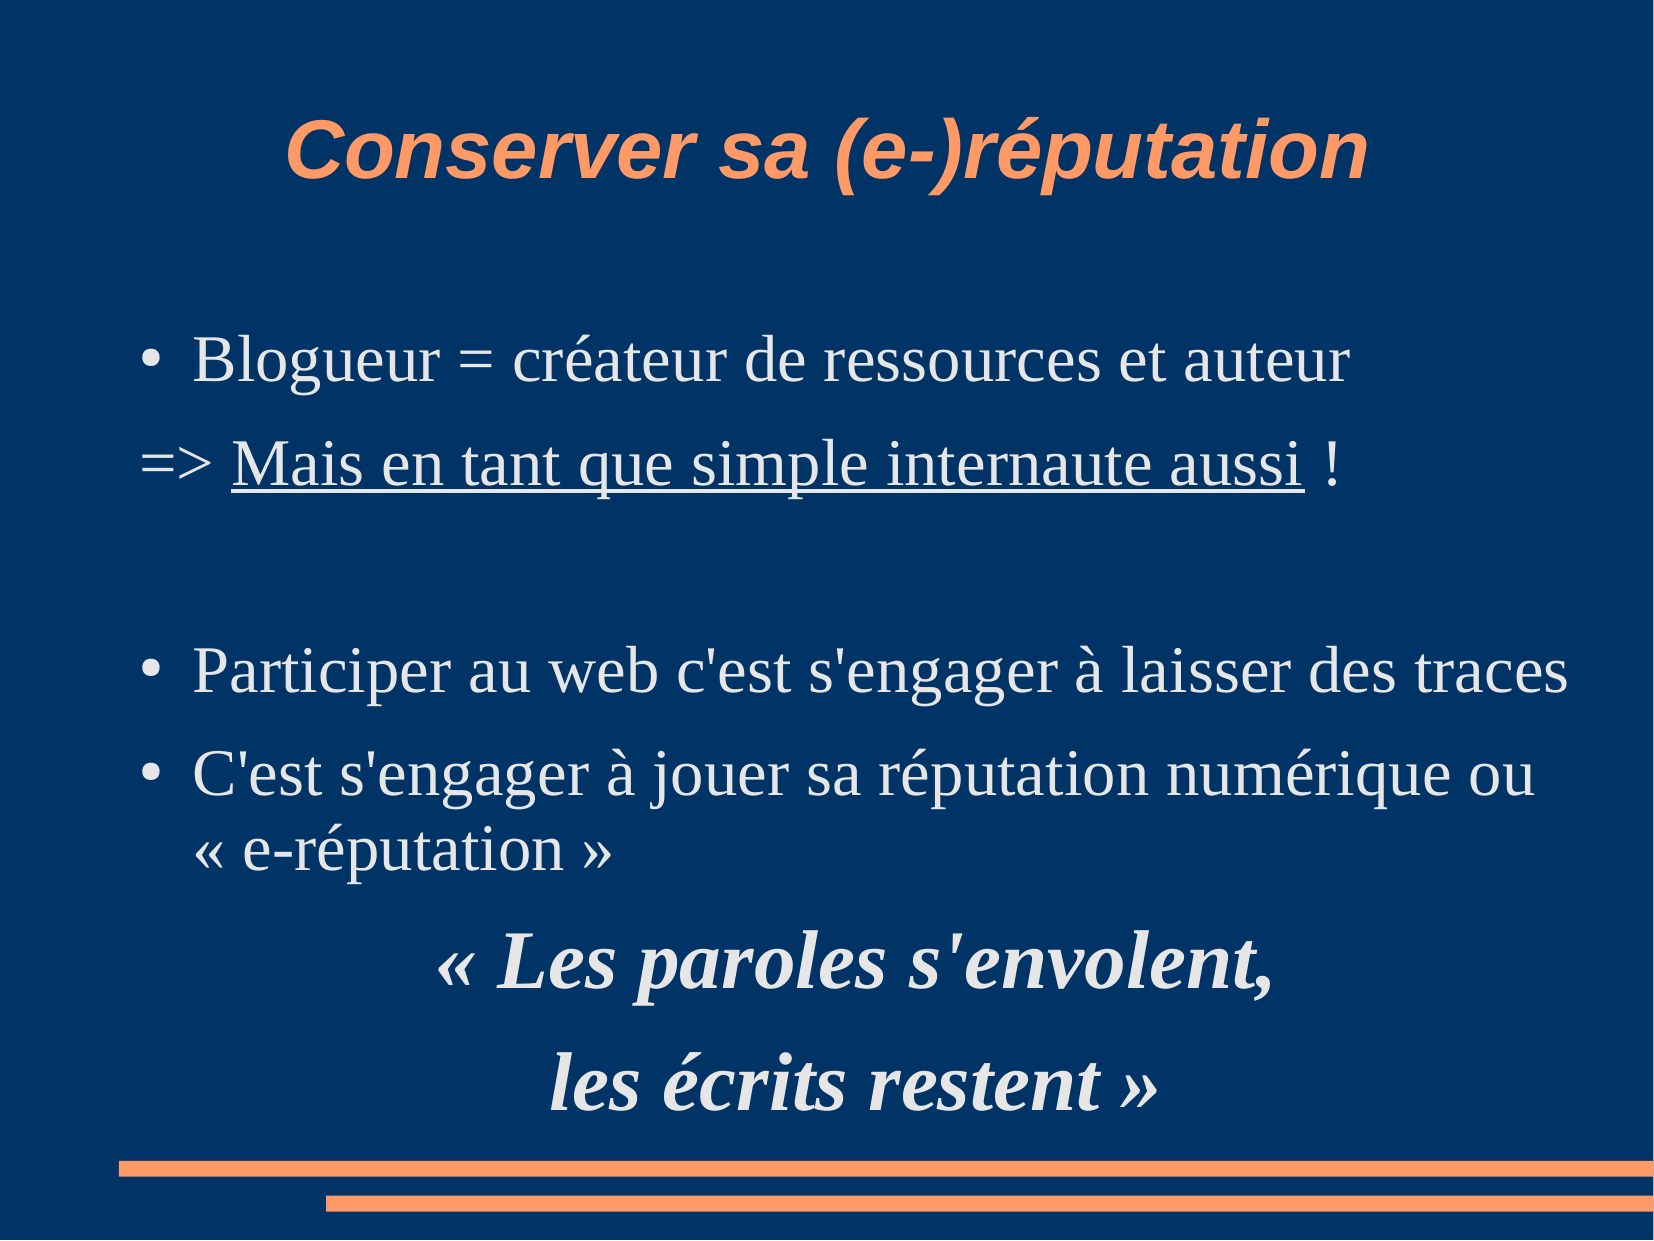

# Conserver sa (e-)réputation
Blogueur = créateur de ressources et auteur
=> Mais en tant que simple internaute aussi !
Participer au web c'est s'engager à laisser des traces
C'est s'engager à jouer sa réputation numérique ou « e-réputation »
« Les paroles s'envolent,
les écrits restent »